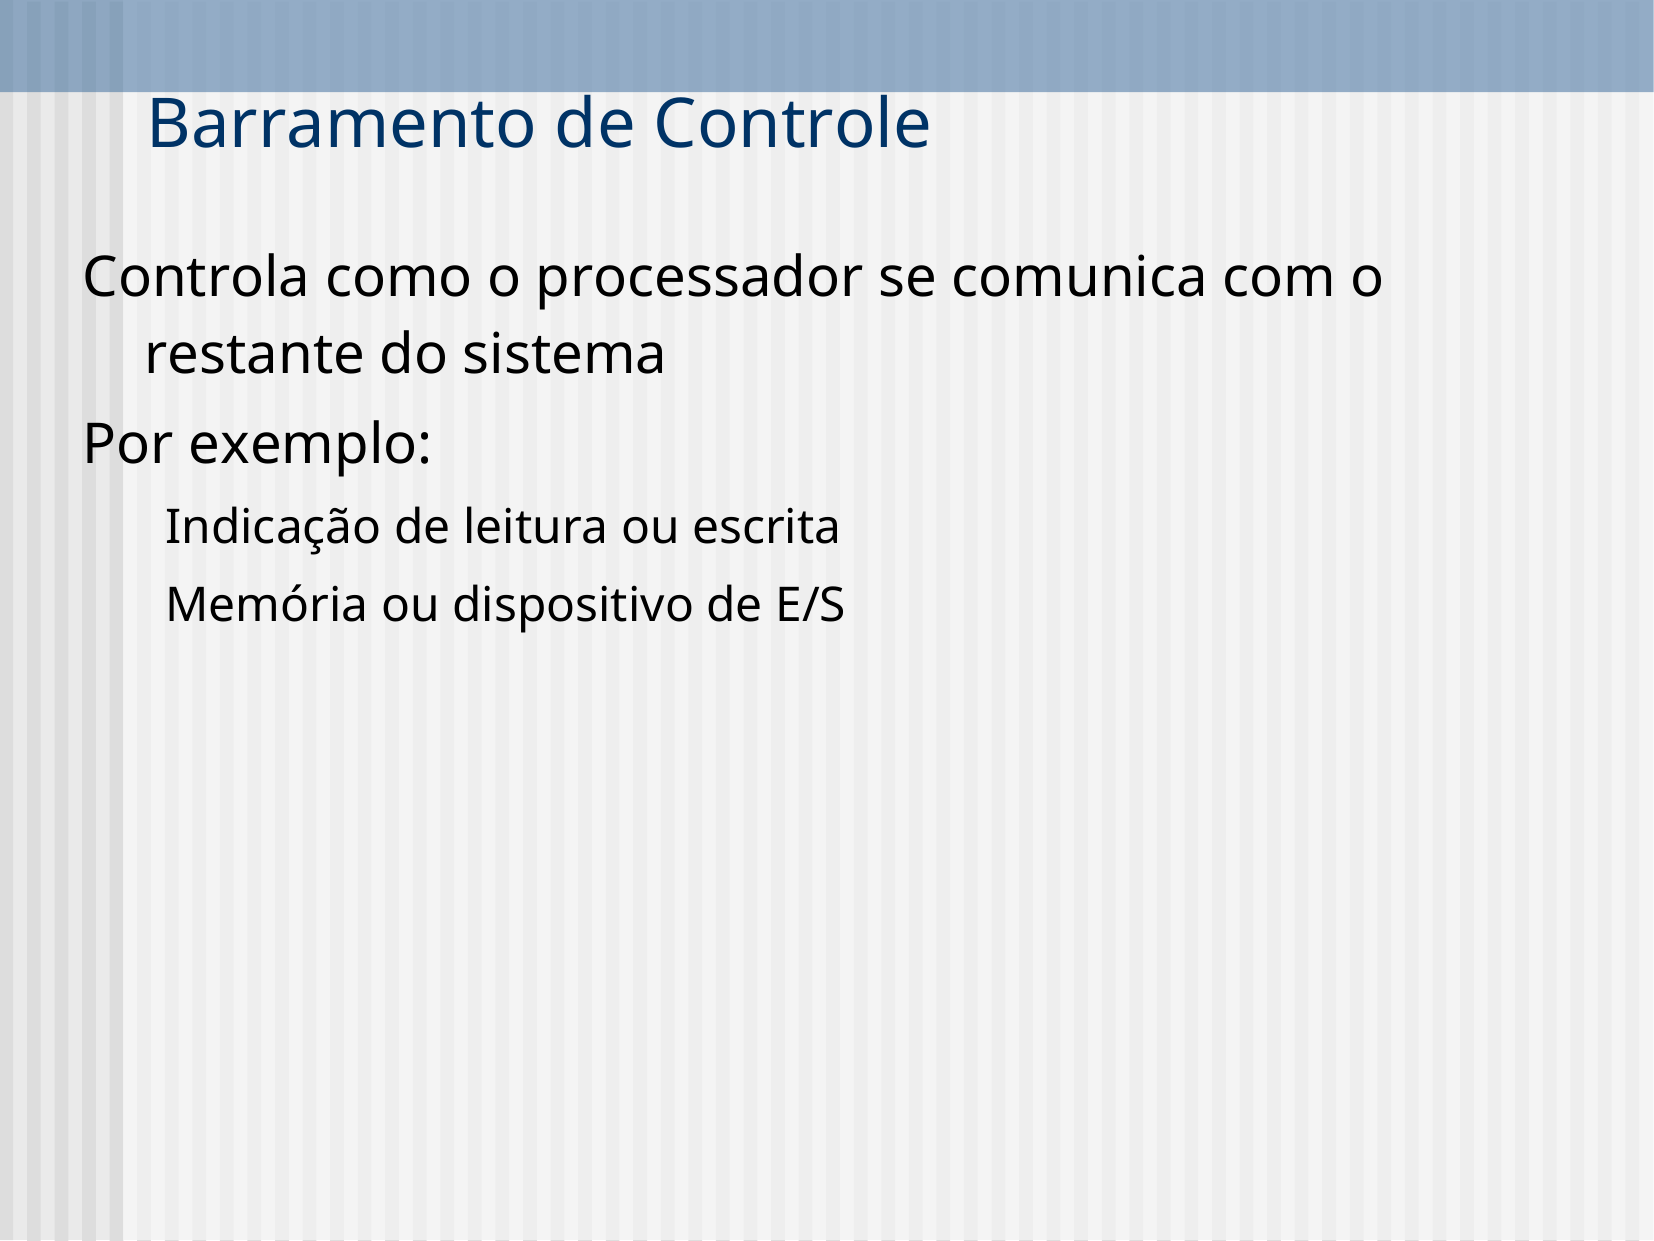

# Barramento de Controle
Controla como o processador se comunica com o restante do sistema
Por exemplo:
Indicação de leitura ou escrita
Memória ou dispositivo de E/S